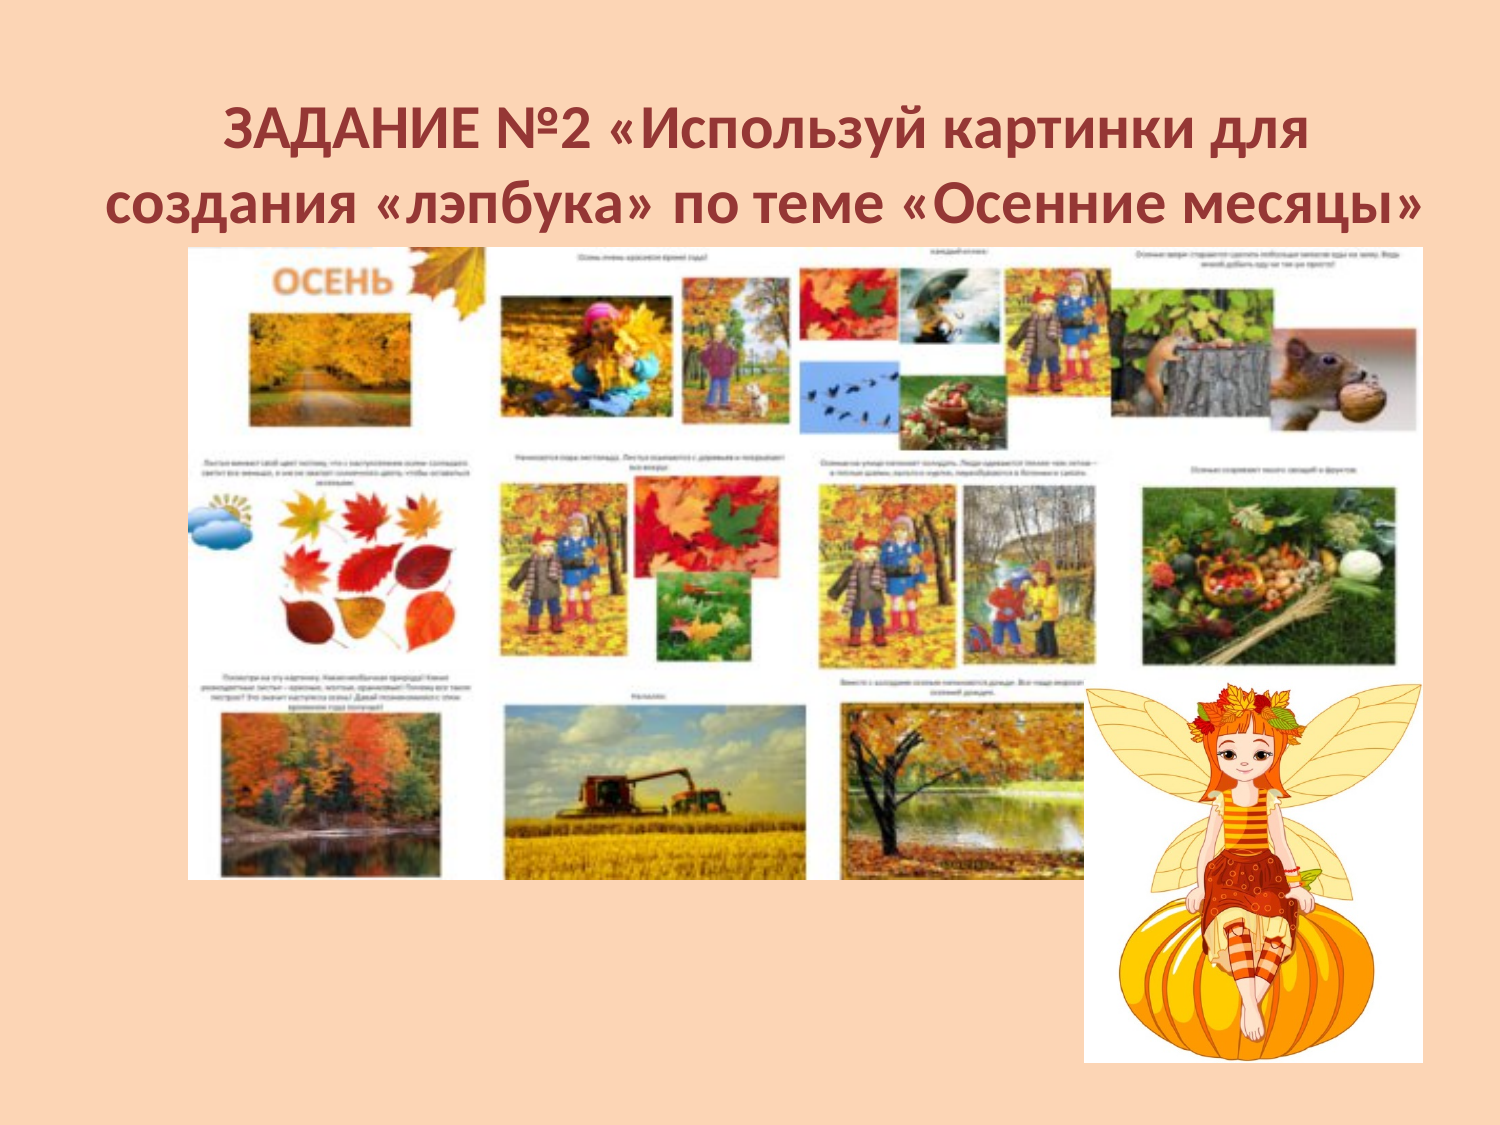

ЗАДАНИЕ №2 «Используй картинки для создания «лэпбука» по теме «Осенние месяцы»